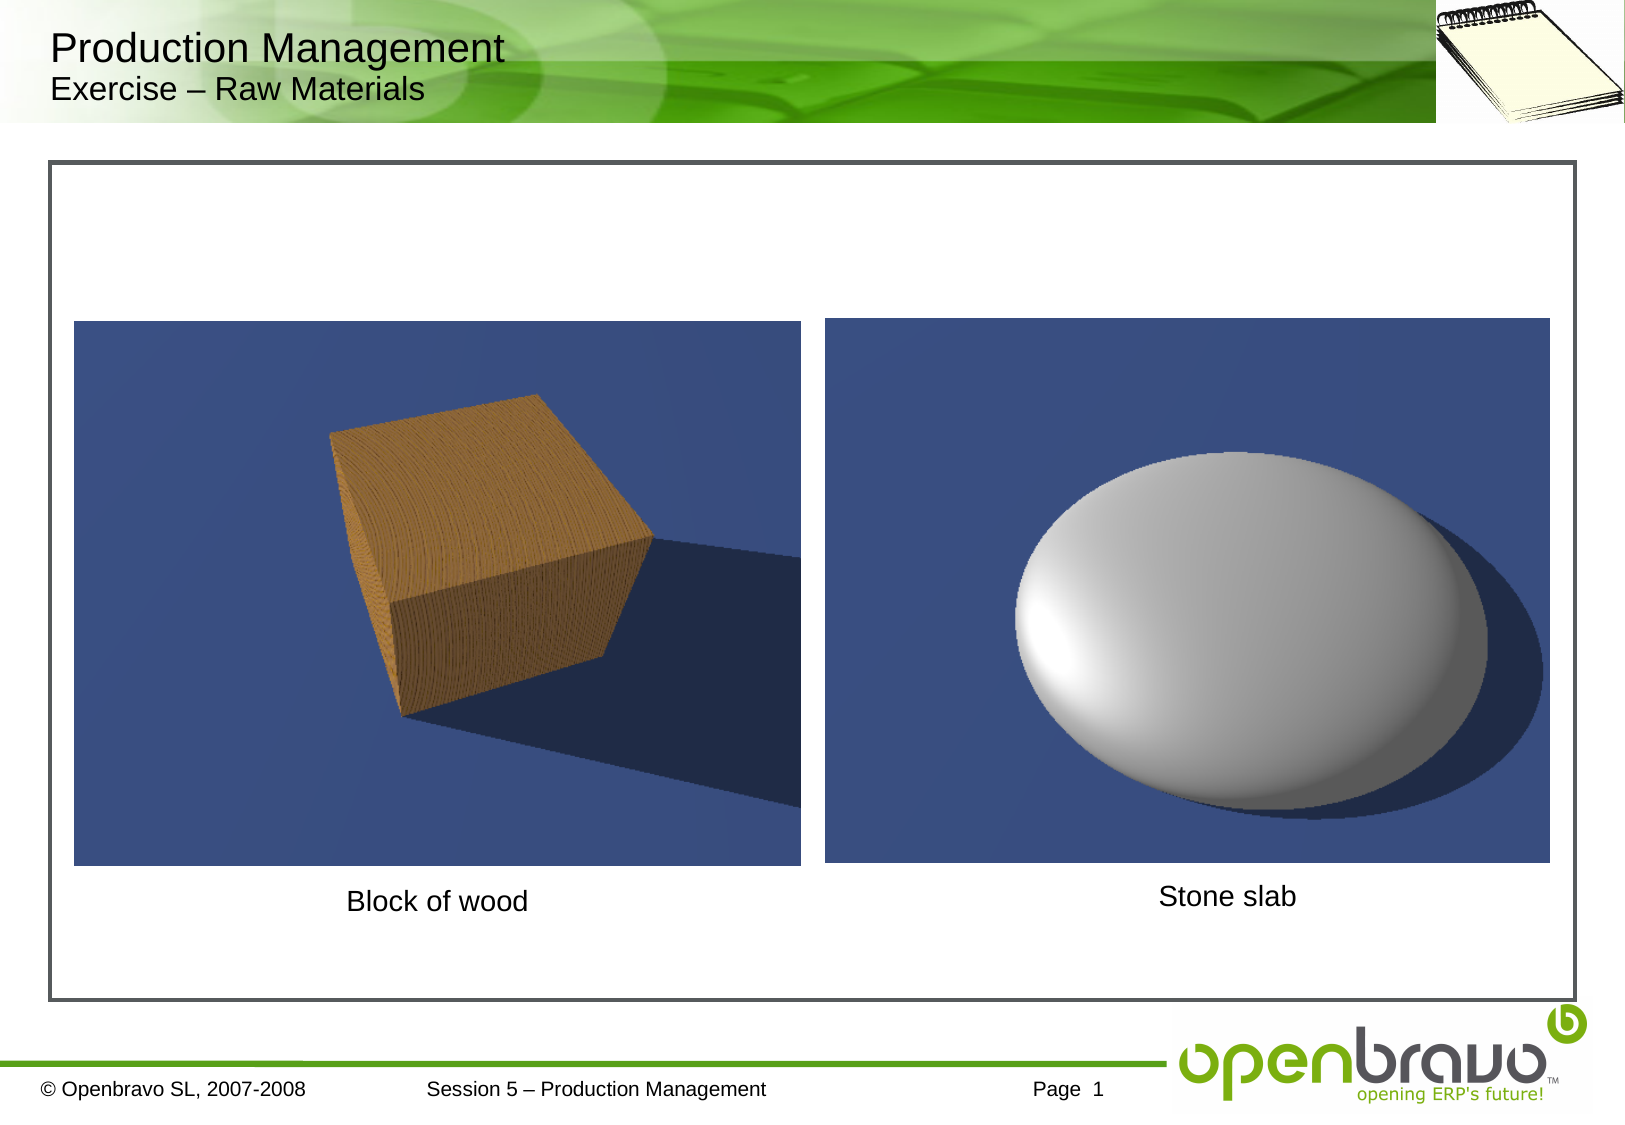

Production Management
Exercise – Raw Materials
Stone slab
Block of wood